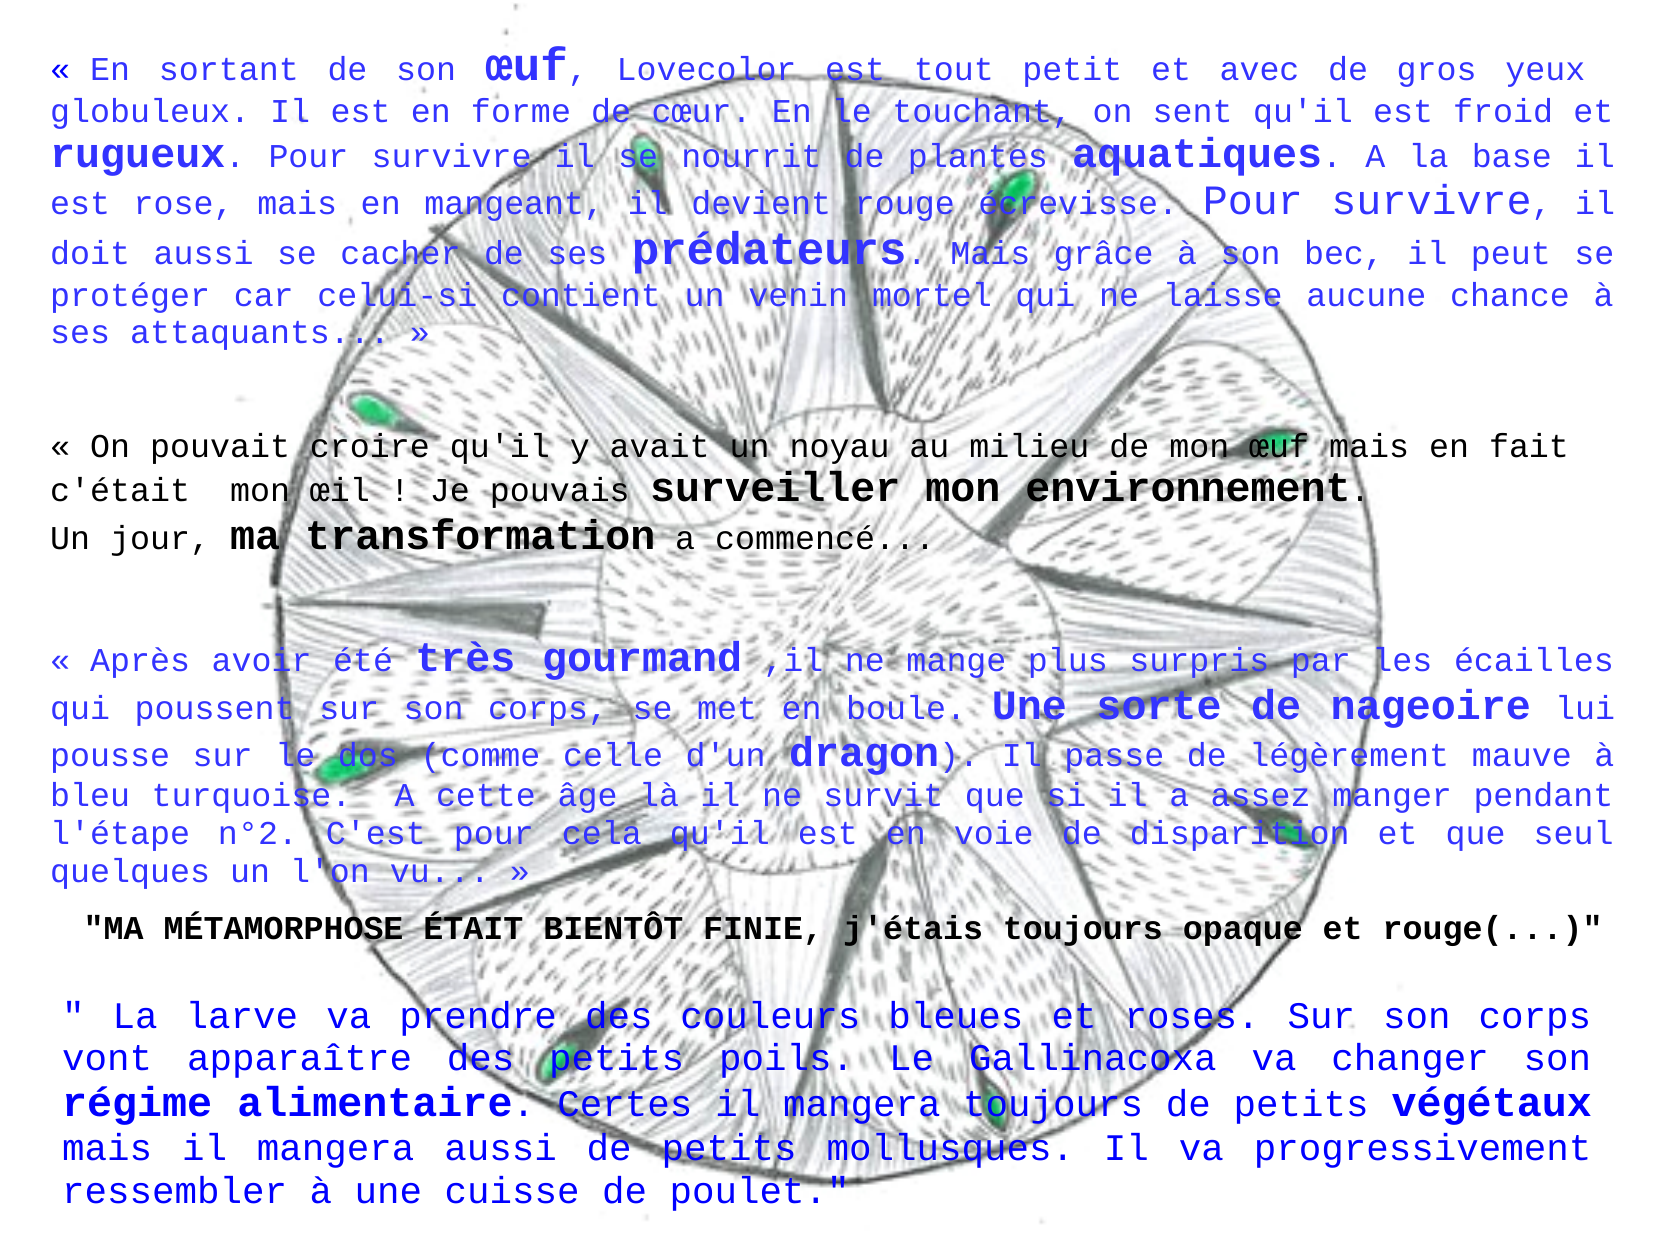

« En sortant de son œuf, Lovecolor est tout petit et avec de gros yeux globuleux. Il est en forme de cœur. En le touchant, on sent qu'il est froid et rugueux. Pour survivre il se nourrit de plantes aquatiques. A la base il est rose, mais en mangeant, il devient rouge écrevisse. Pour survivre, il doit aussi se cacher de ses prédateurs. Mais grâce à son bec, il peut se protéger car celui-si contient un venin mortel qui ne laisse aucune chance à ses attaquants... »
« On pouvait croire qu'il y avait un noyau au milieu de mon œuf mais en fait c'était mon œil ! Je pouvais surveiller mon environnement.
Un jour, ma transformation a commencé...
« Après avoir été très gourmand ,il ne mange plus surpris par les écailles qui poussent sur son corps, se met en boule. Une sorte de nageoire lui pousse sur le dos (comme celle d'un dragon). Il passe de légèrement mauve à bleu turquoise. A cette âge là il ne survit que si il a assez manger pendant l'étape n°2. C'est pour cela qu'il est en voie de disparition et que seul quelques un l'on vu... »
"MA MÉTAMORPHOSE ÉTAIT BIENTÔT FINIE, j'étais toujours opaque et rouge(...)"
" La larve va prendre des couleurs bleues et roses. Sur son corps vont apparaître des petits poils. Le Gallinacoxa va changer son régime alimentaire. Certes il mangera toujours de petits végétaux mais il mangera aussi de petits mollusques. Il va progressivement ressembler à une cuisse de poulet."